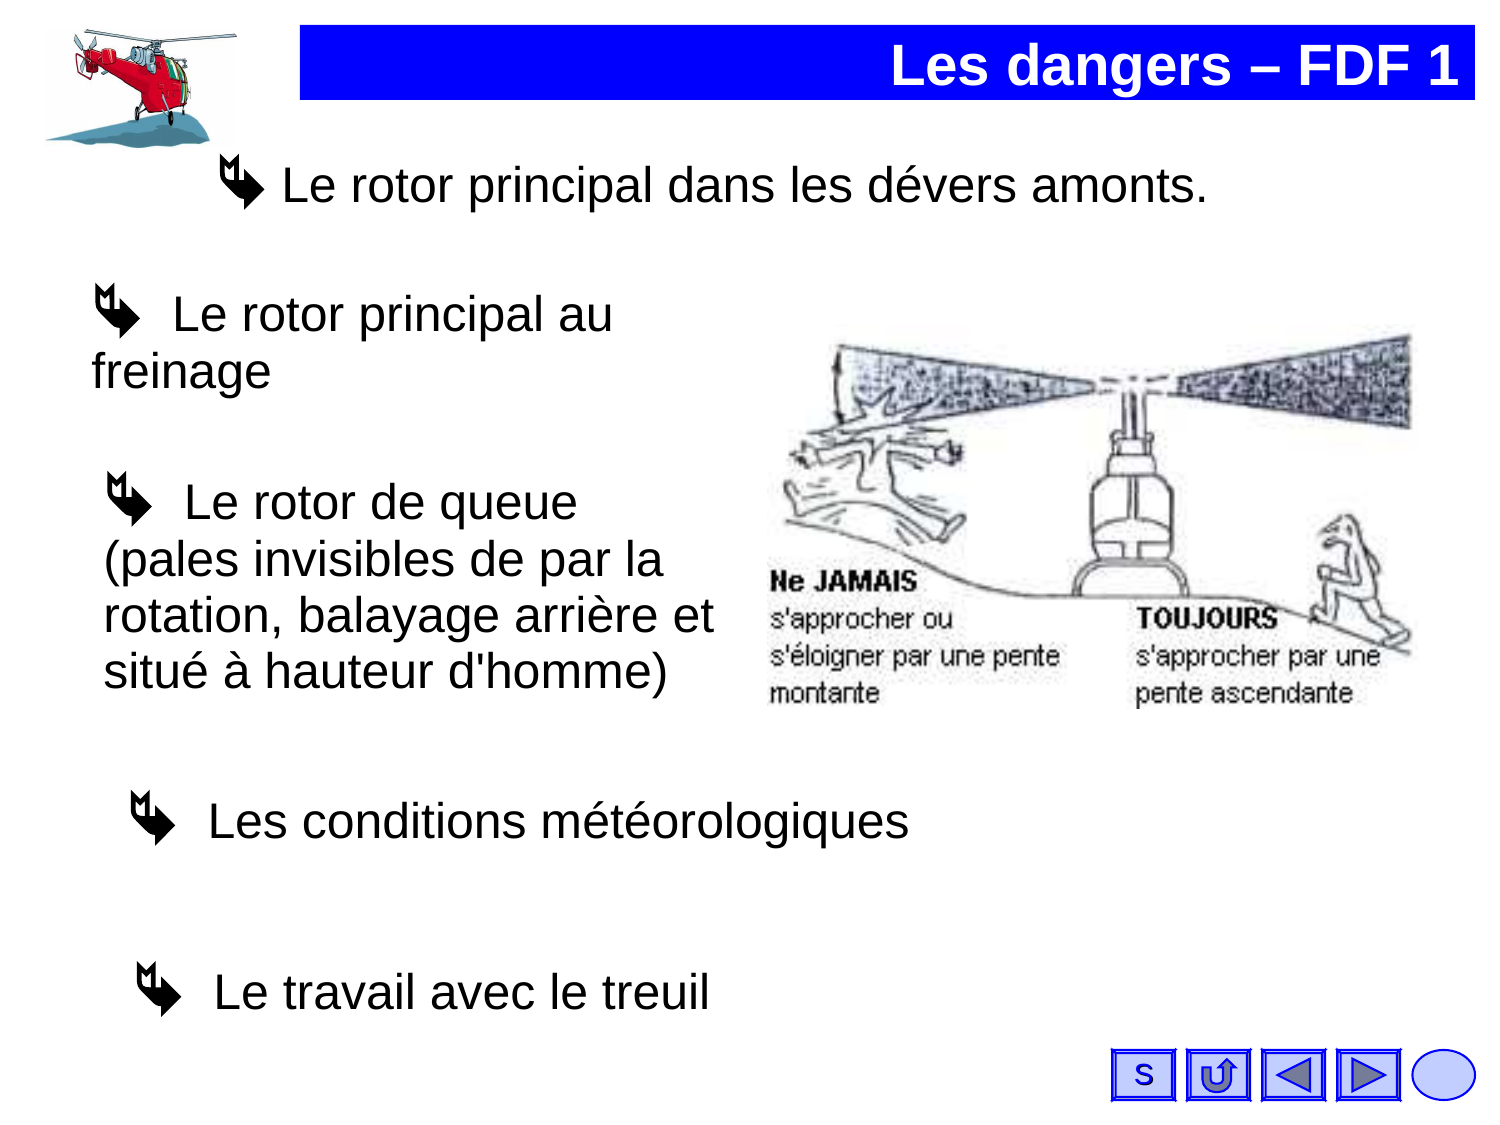

Les dangers – FDF 1
  Le rotor principal dans les dévers amonts.
 Le rotor principal au freinage
 Le rotor de queue (pales invisibles de par la rotation, balayage arrière et situé à hauteur d'homme)
 Les conditions météorologiques
 Le travail avec le treuil